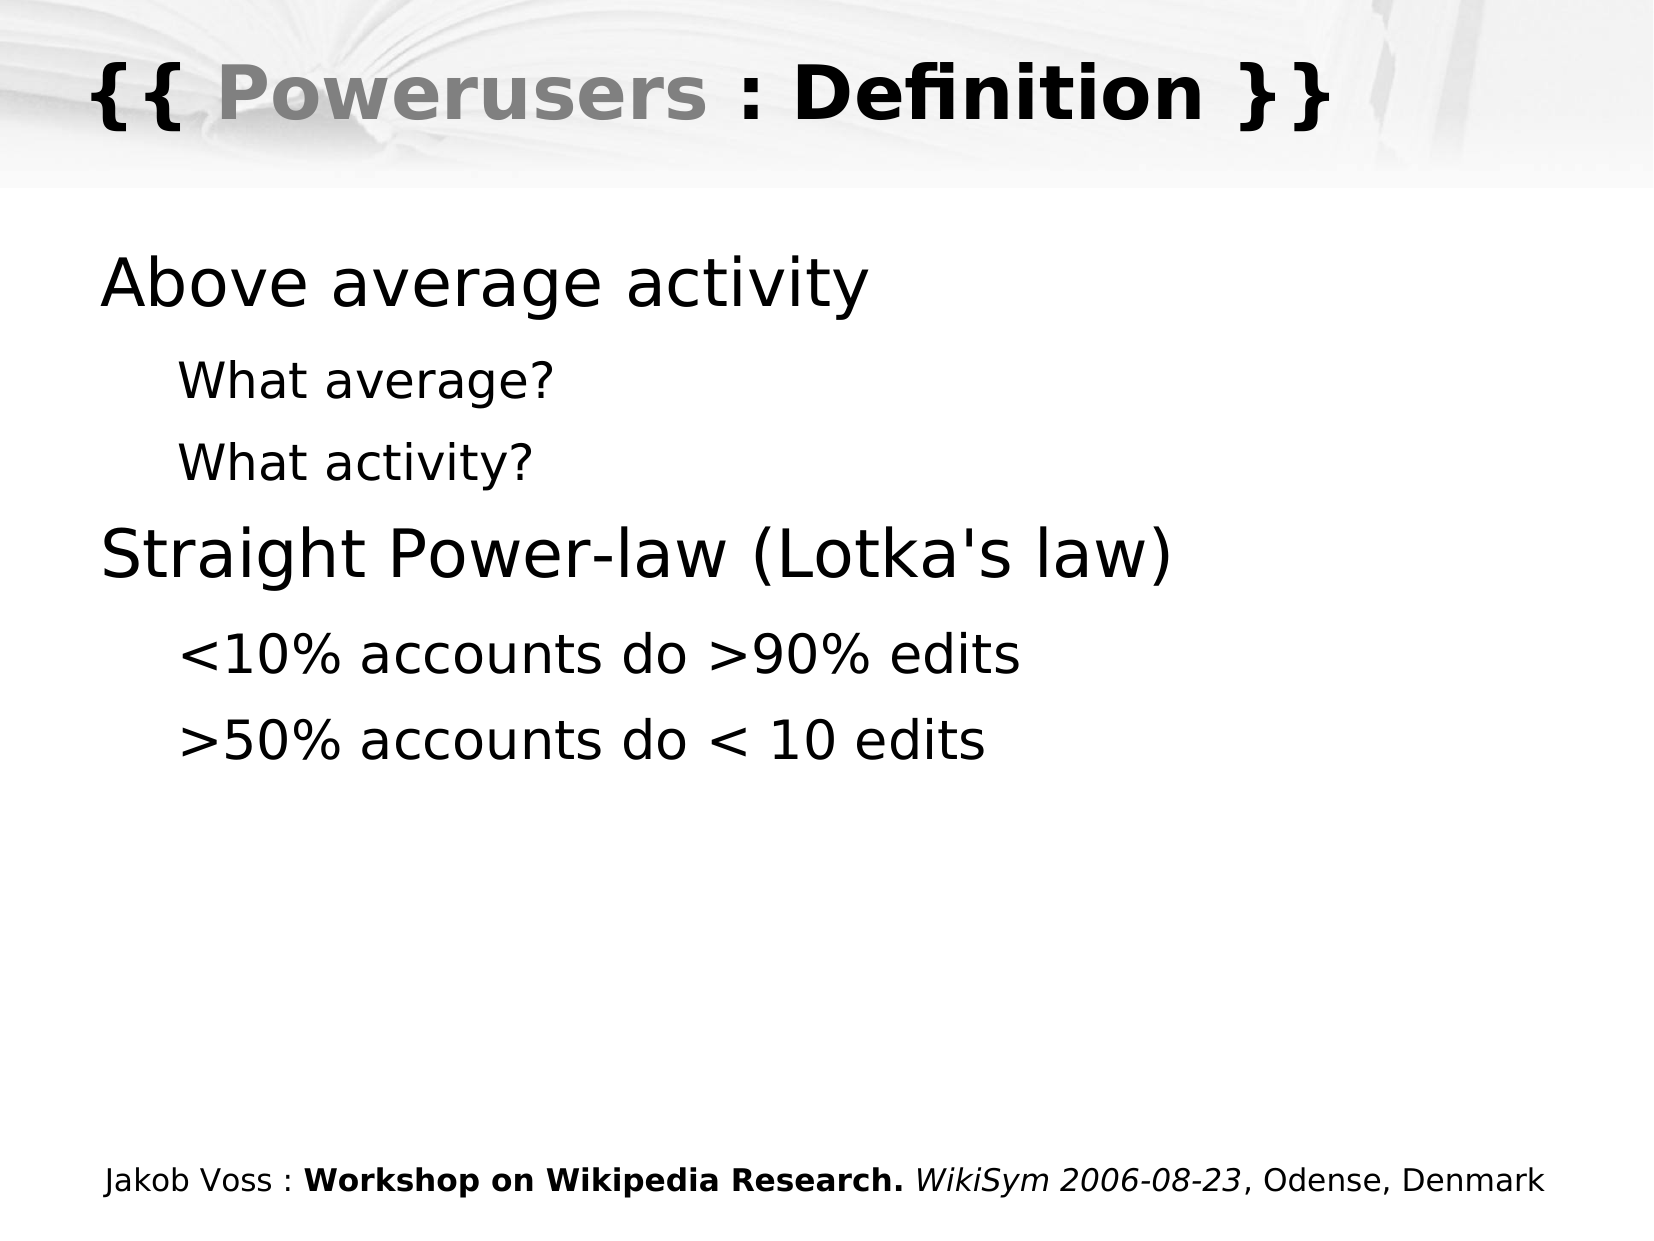

# {{ Powerusers : Definition }}
Above average activity
What average?
What activity?
Straight Power-law (Lotka's law)
<10% accounts do >90% edits
>50% accounts do < 10 edits